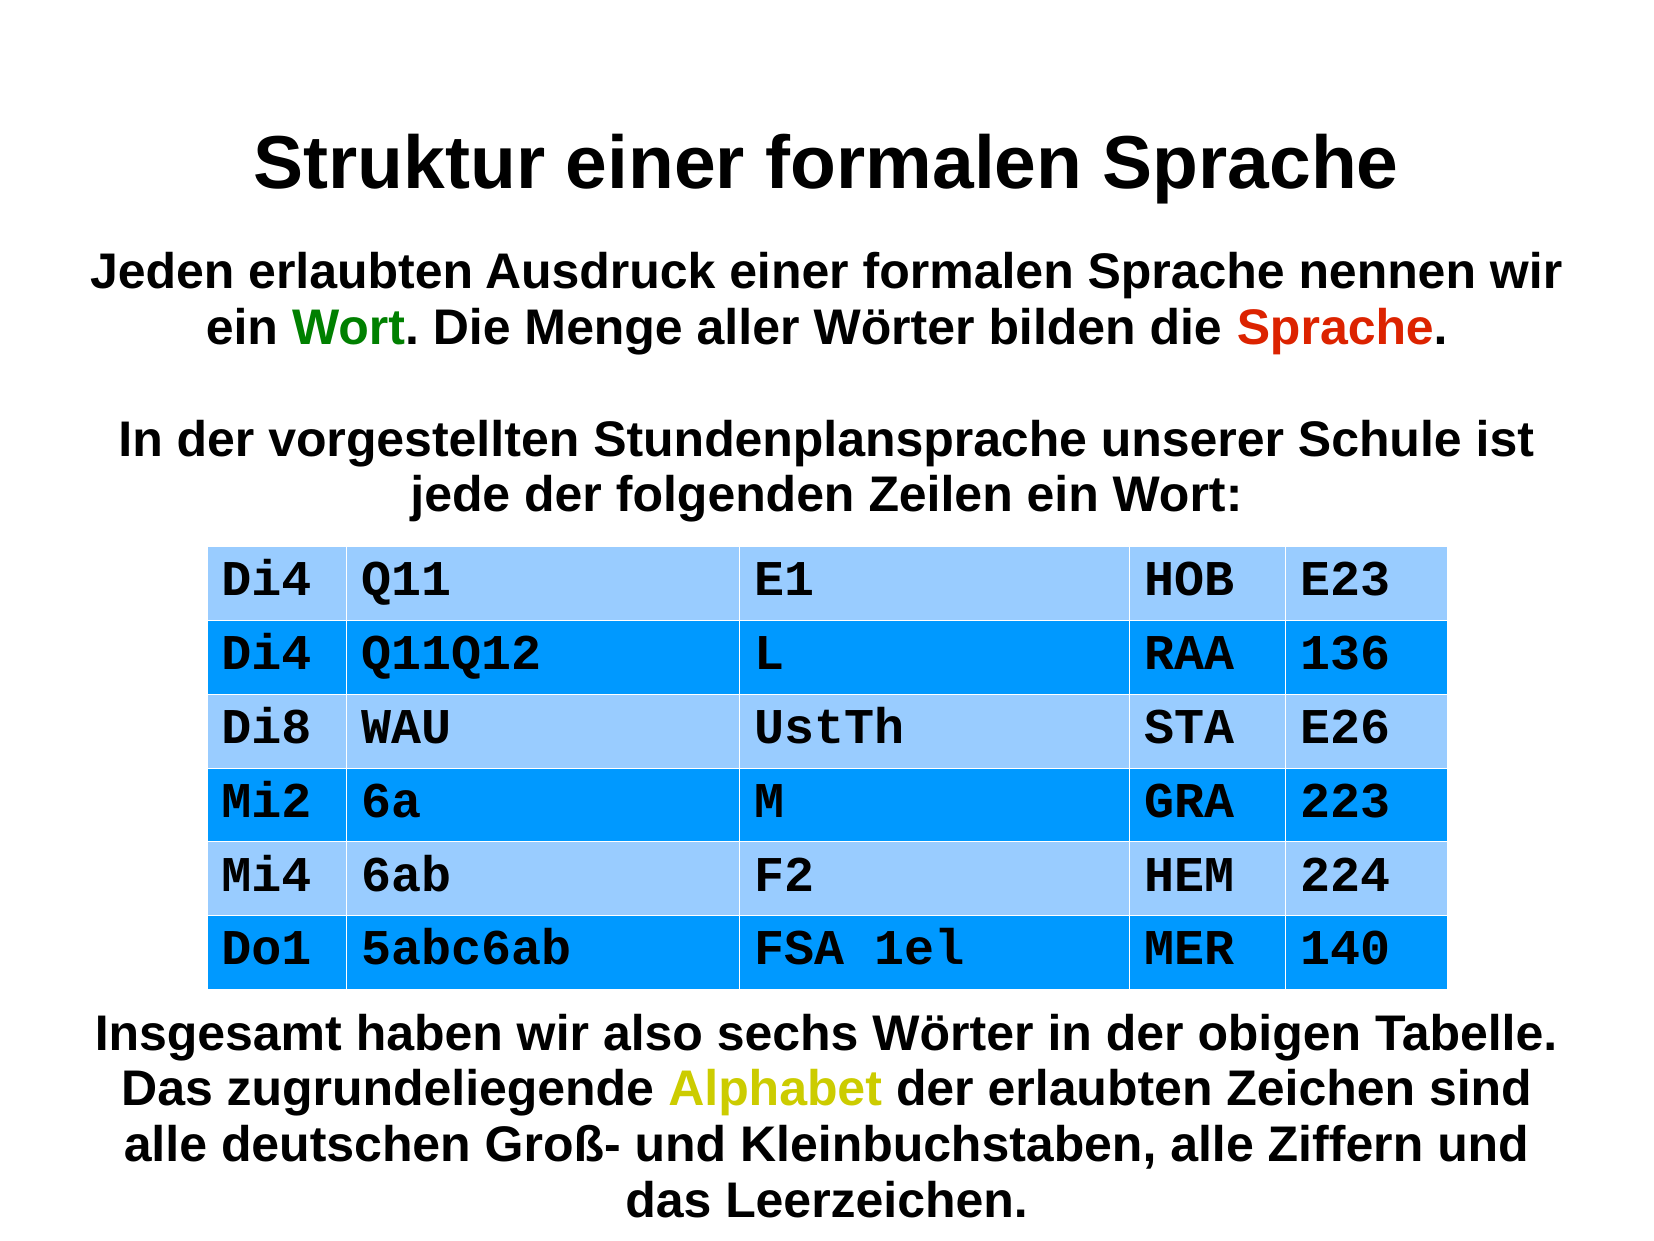

# Struktur einer formalen Sprache
Jeden erlaubten Ausdruck einer formalen Sprache nennen wir ein Wort. Die Menge aller Wörter bilden die Sprache.
In der vorgestellten Stundenplansprache unserer Schule ist jede der folgenden Zeilen ein Wort:
| Di4 | Q11 | E1 | HOB | E23 |
| --- | --- | --- | --- | --- |
| Di4 | Q11Q12 | L | RAA | 136 |
| Di8 | WAU | UstTh | STA | E26 |
| Mi2 | 6a | M | GRA | 223 |
| Mi4 | 6ab | F2 | HEM | 224 |
| Do1 | 5abc6ab | FSA 1el | MER | 140 |
Insgesamt haben wir also sechs Wörter in der obigen Tabelle. Das zugrundeliegende Alphabet der erlaubten Zeichen sind alle deutschen Groß- und Kleinbuchstaben, alle Ziffern und das Leerzeichen.